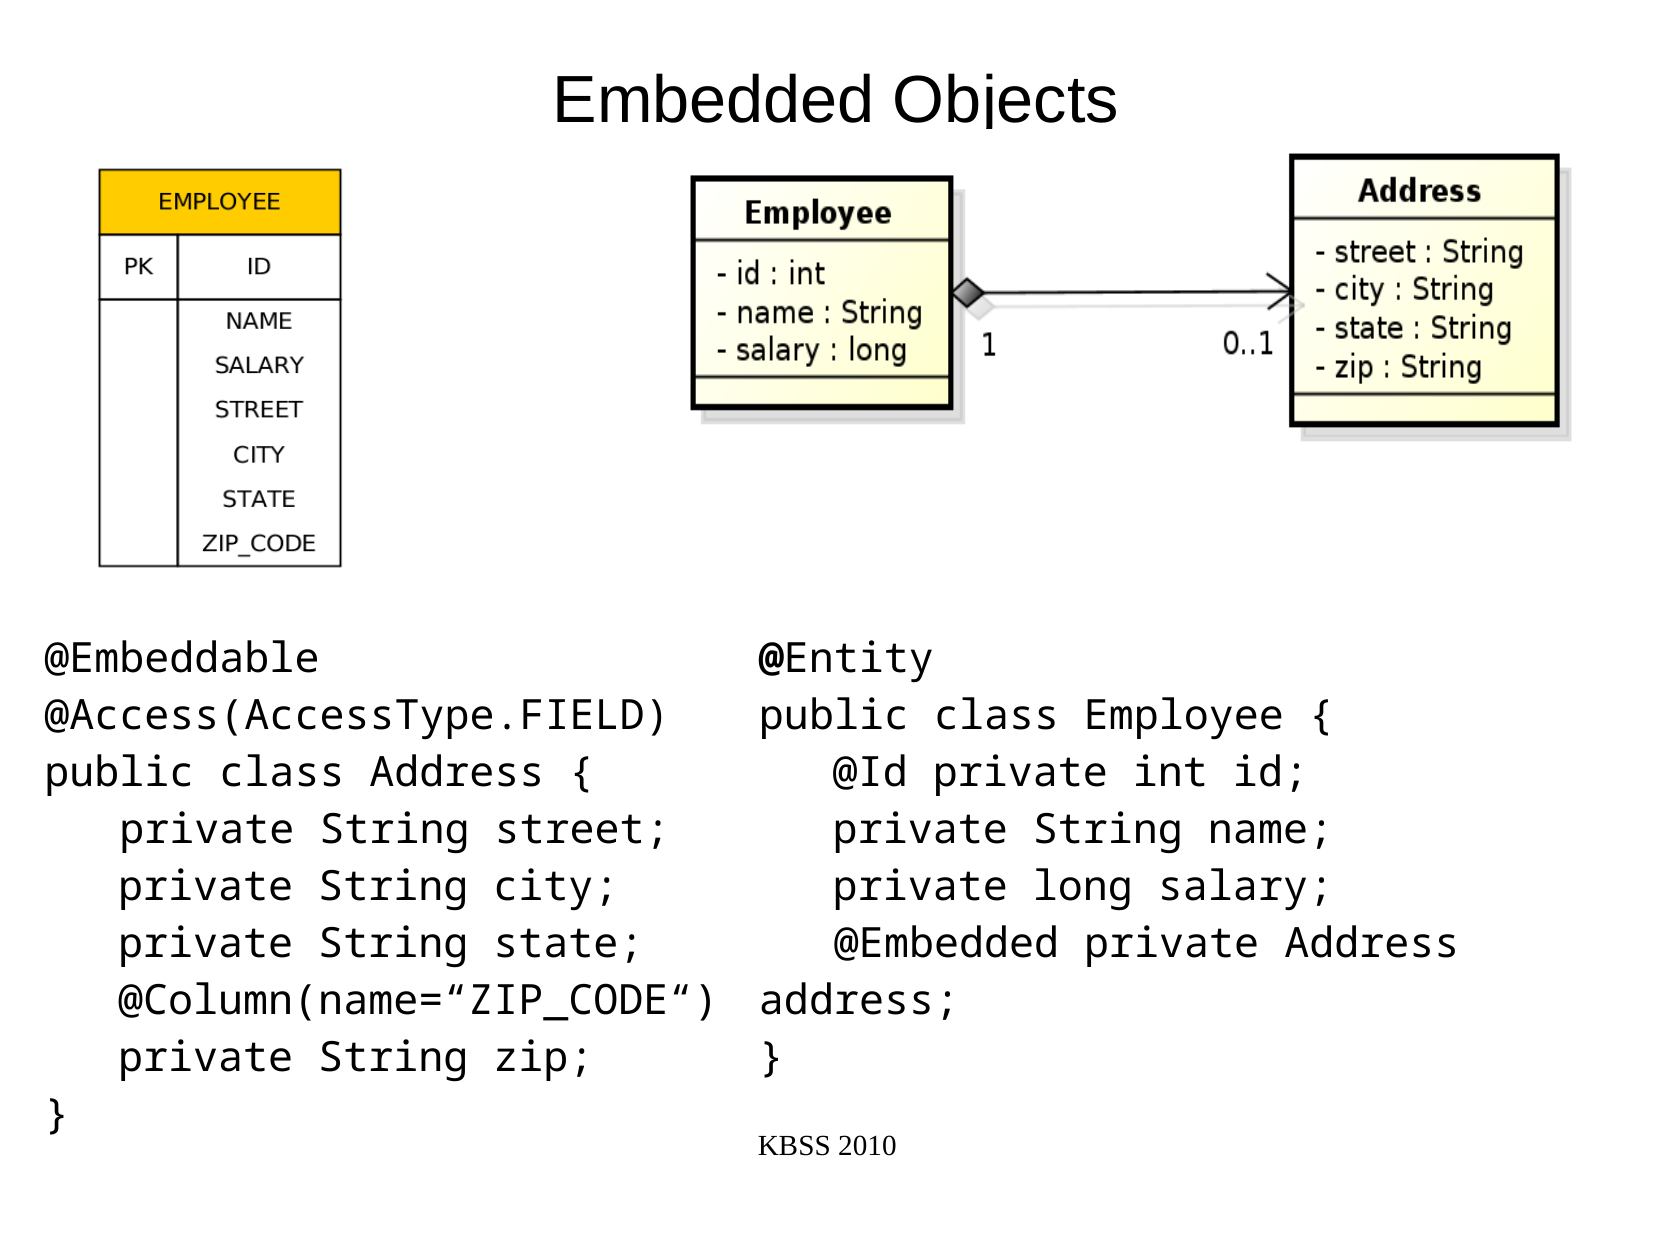

# Embedded Objects
@Embeddable
@Access(AccessType.FIELD)
public class Address {
 private String street;
	private String city;
	private String state;
	@Column(name=“ZIP_CODE“)
	private String zip;
}
@Entity
public class Employee {
	@Id private int id;
	private String name;
	private long salary;
 @Embedded private Address address;
}
KBSS 2010